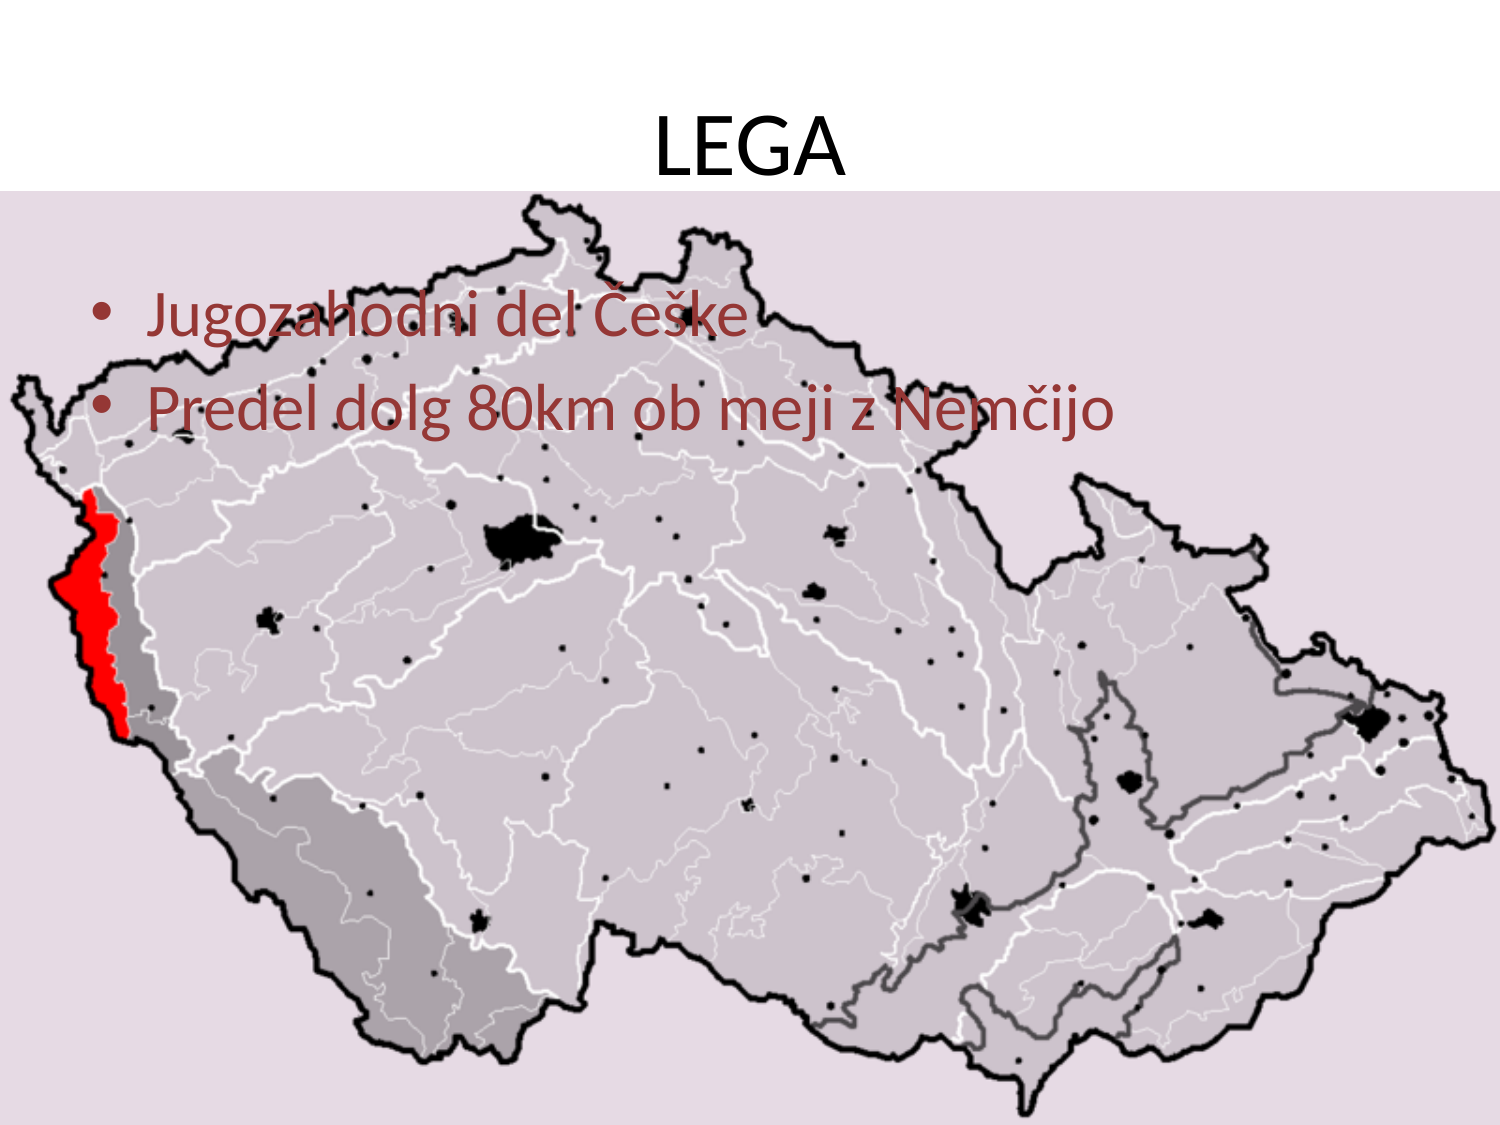

# LEGA
Jugozahodni del Češke
Predel dolg 80km ob meji z Nemčijo